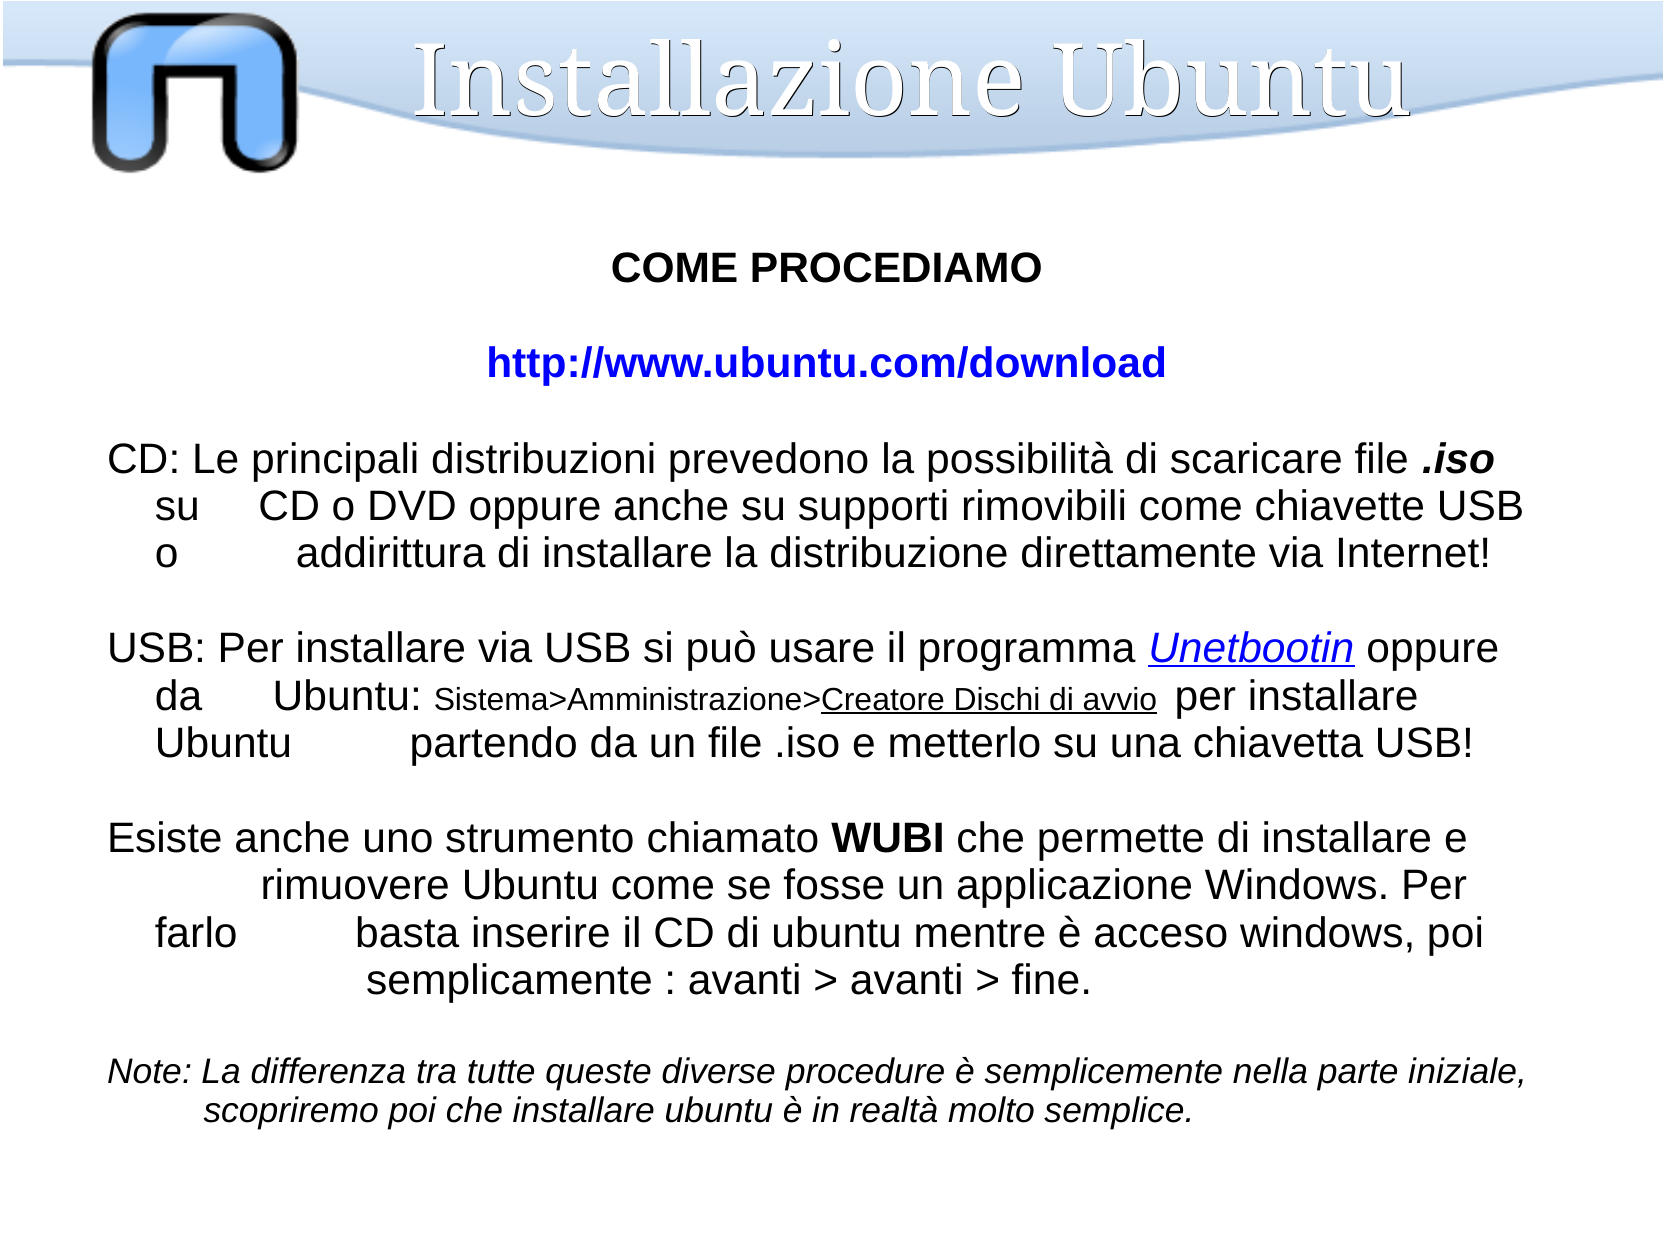

Installazione Ubuntu
# COME PROCEDIAMO
http://www.ubuntu.com/download
CD: Le principali distribuzioni prevedono la possibilità di scaricare file .iso su CD o DVD oppure anche su supporti rimovibili come chiavette USB o addirittura di installare la distribuzione direttamente via Internet!
USB: Per installare via USB si può usare il programma Unetbootin oppure da Ubuntu: Sistema>Amministrazione>Creatore Dischi di avvio per installare Ubuntu partendo da un file .iso e metterlo su una chiavetta USB!
Esiste anche uno strumento chiamato WUBI che permette di installare e rimuovere Ubuntu come se fosse un applicazione Windows. Per farlo basta inserire il CD di ubuntu mentre è acceso windows, poi semplicamente : avanti > avanti > fine.
Note: La differenza tra tutte queste diverse procedure è semplicemente nella parte iniziale, scopriremo poi che installare ubuntu è in realtà molto semplice.